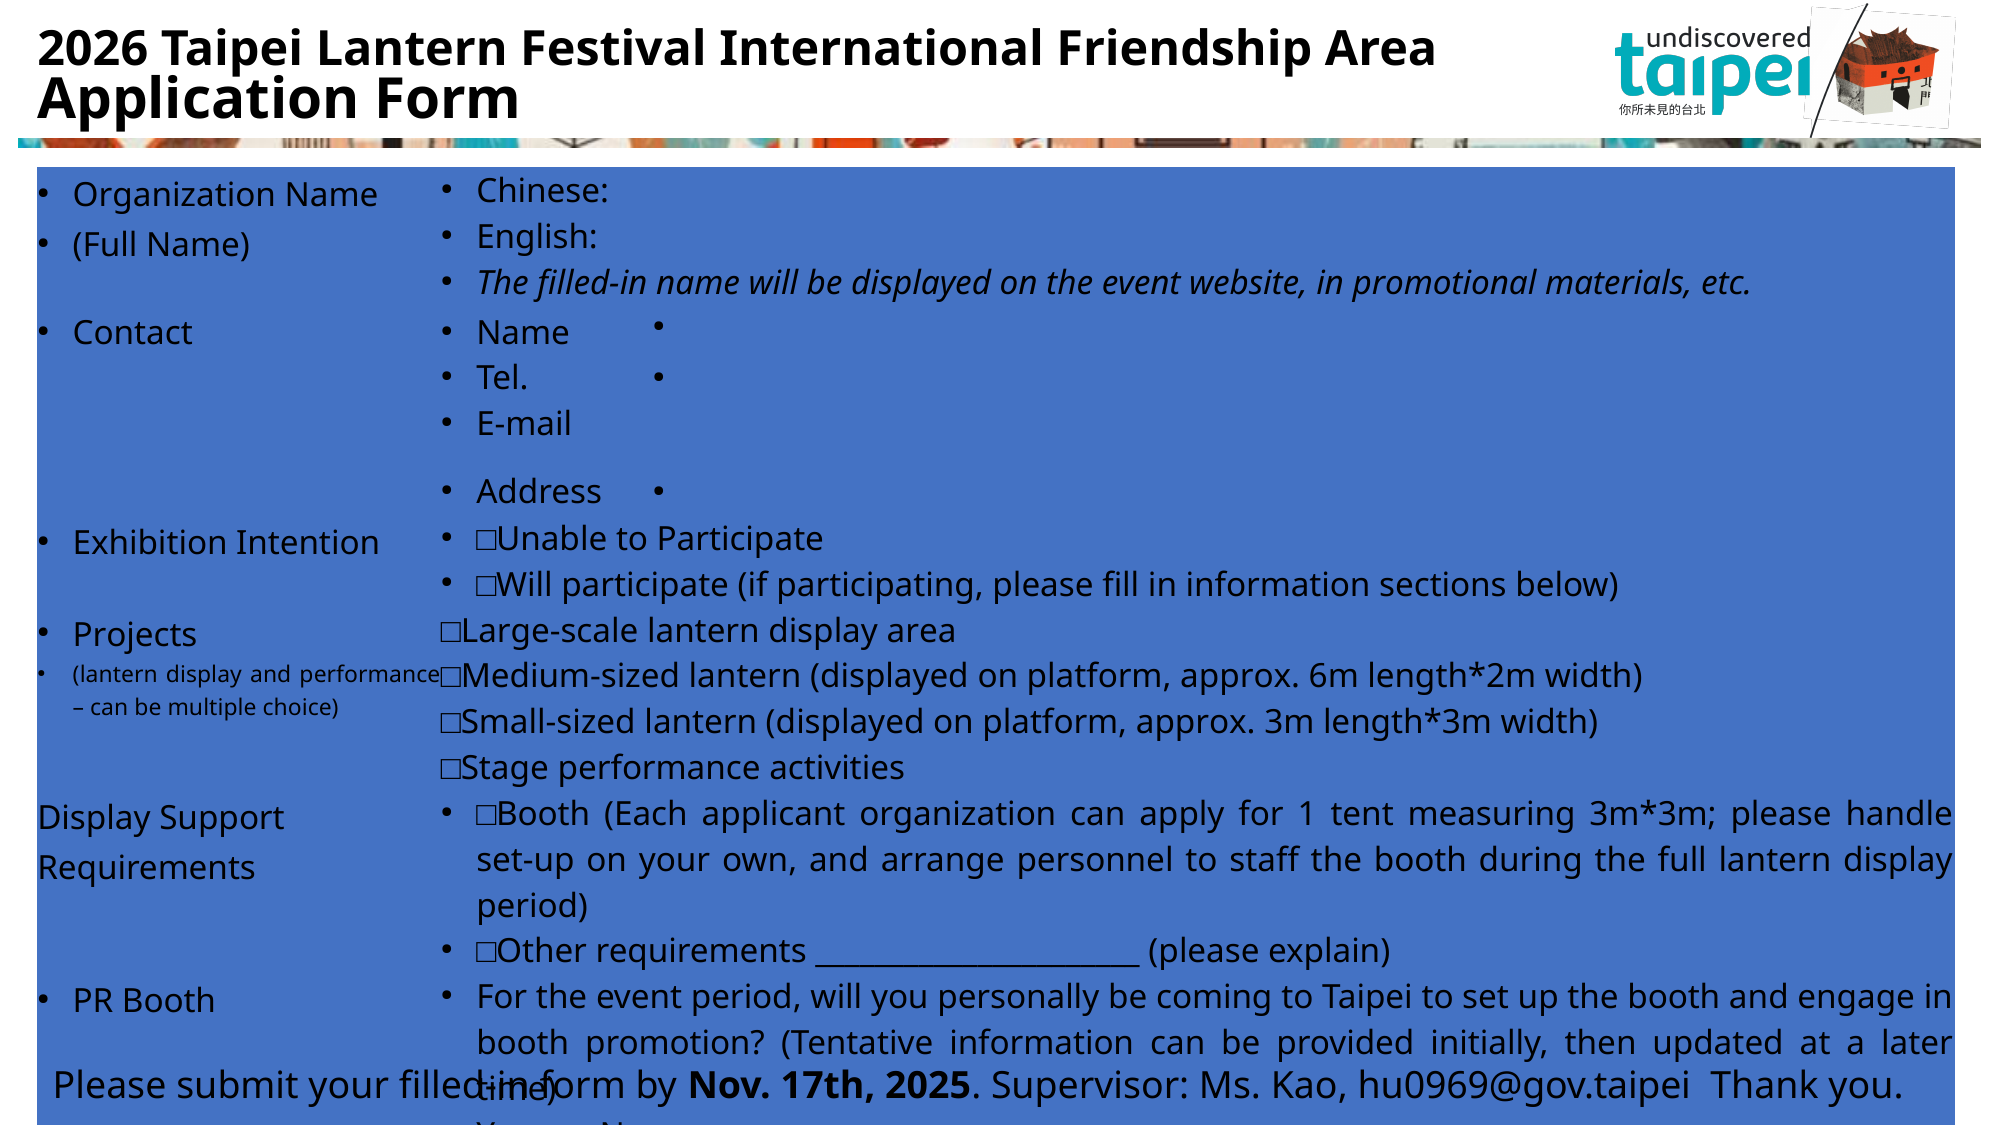

2026 Taipei Lantern Festival International Friendship Area
Application Form
| Organization Name (Full Name) | Chinese: English: The filled-in name will be displayed on the event website, in promotional materials, etc. | |
| --- | --- | --- |
| Contact | Name | |
| | Tel. | |
| | E-mail | |
| | Address | |
| Exhibition Intention | □Unable to Participate □Will participate (if participating, please fill in information sections below) | |
| Projects (lantern display and performance – can be multiple choice) | □Large-scale lantern display area □Medium-sized lantern (displayed on platform, approx. 6m length\*2m width) □Small-sized lantern (displayed on platform, approx. 3m length\*3m width) □Stage performance activities | |
| Display Support Requirements | □Booth (Each applicant organization can apply for 1 tent measuring 3m\*3m; please handle set-up on your own, and arrange personnel to staff the booth during the full lantern display period) □Other requirements \_\_\_\_\_\_\_\_\_\_\_\_\_\_\_\_\_\_\_\_\_\_ (please explain) | |
| PR Booth | For the event period, will you personally be coming to Taipei to set up the booth and engage in booth promotion? (Tentative information can be provided initially, then updated at a later time) Yes□　No□ Estimated number of days present: \_\_\_\_\_ days | |
Please submit your filled-in form by Nov. 17th, 2025. Supervisor: Ms. Kao, hu0969@gov.taipei Thank you.
1